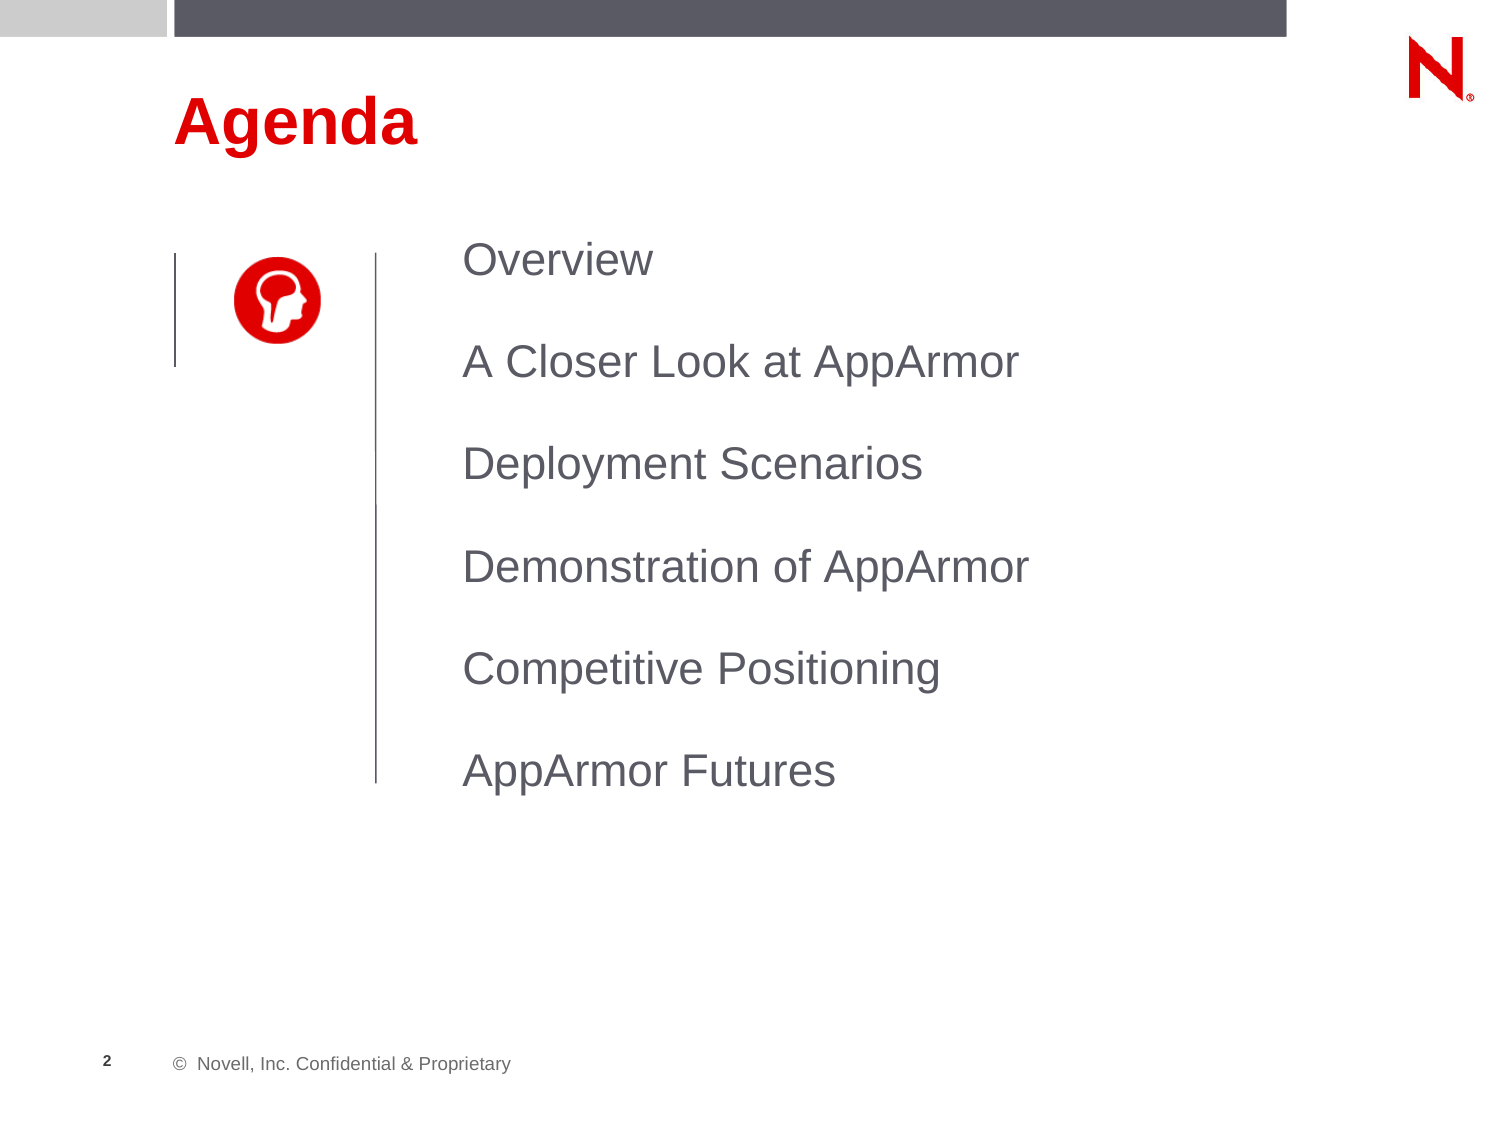

# Agenda
Overview
A Closer Look at AppArmor
Deployment Scenarios
Demonstration of AppArmor
Competitive Positioning
AppArmor Futures